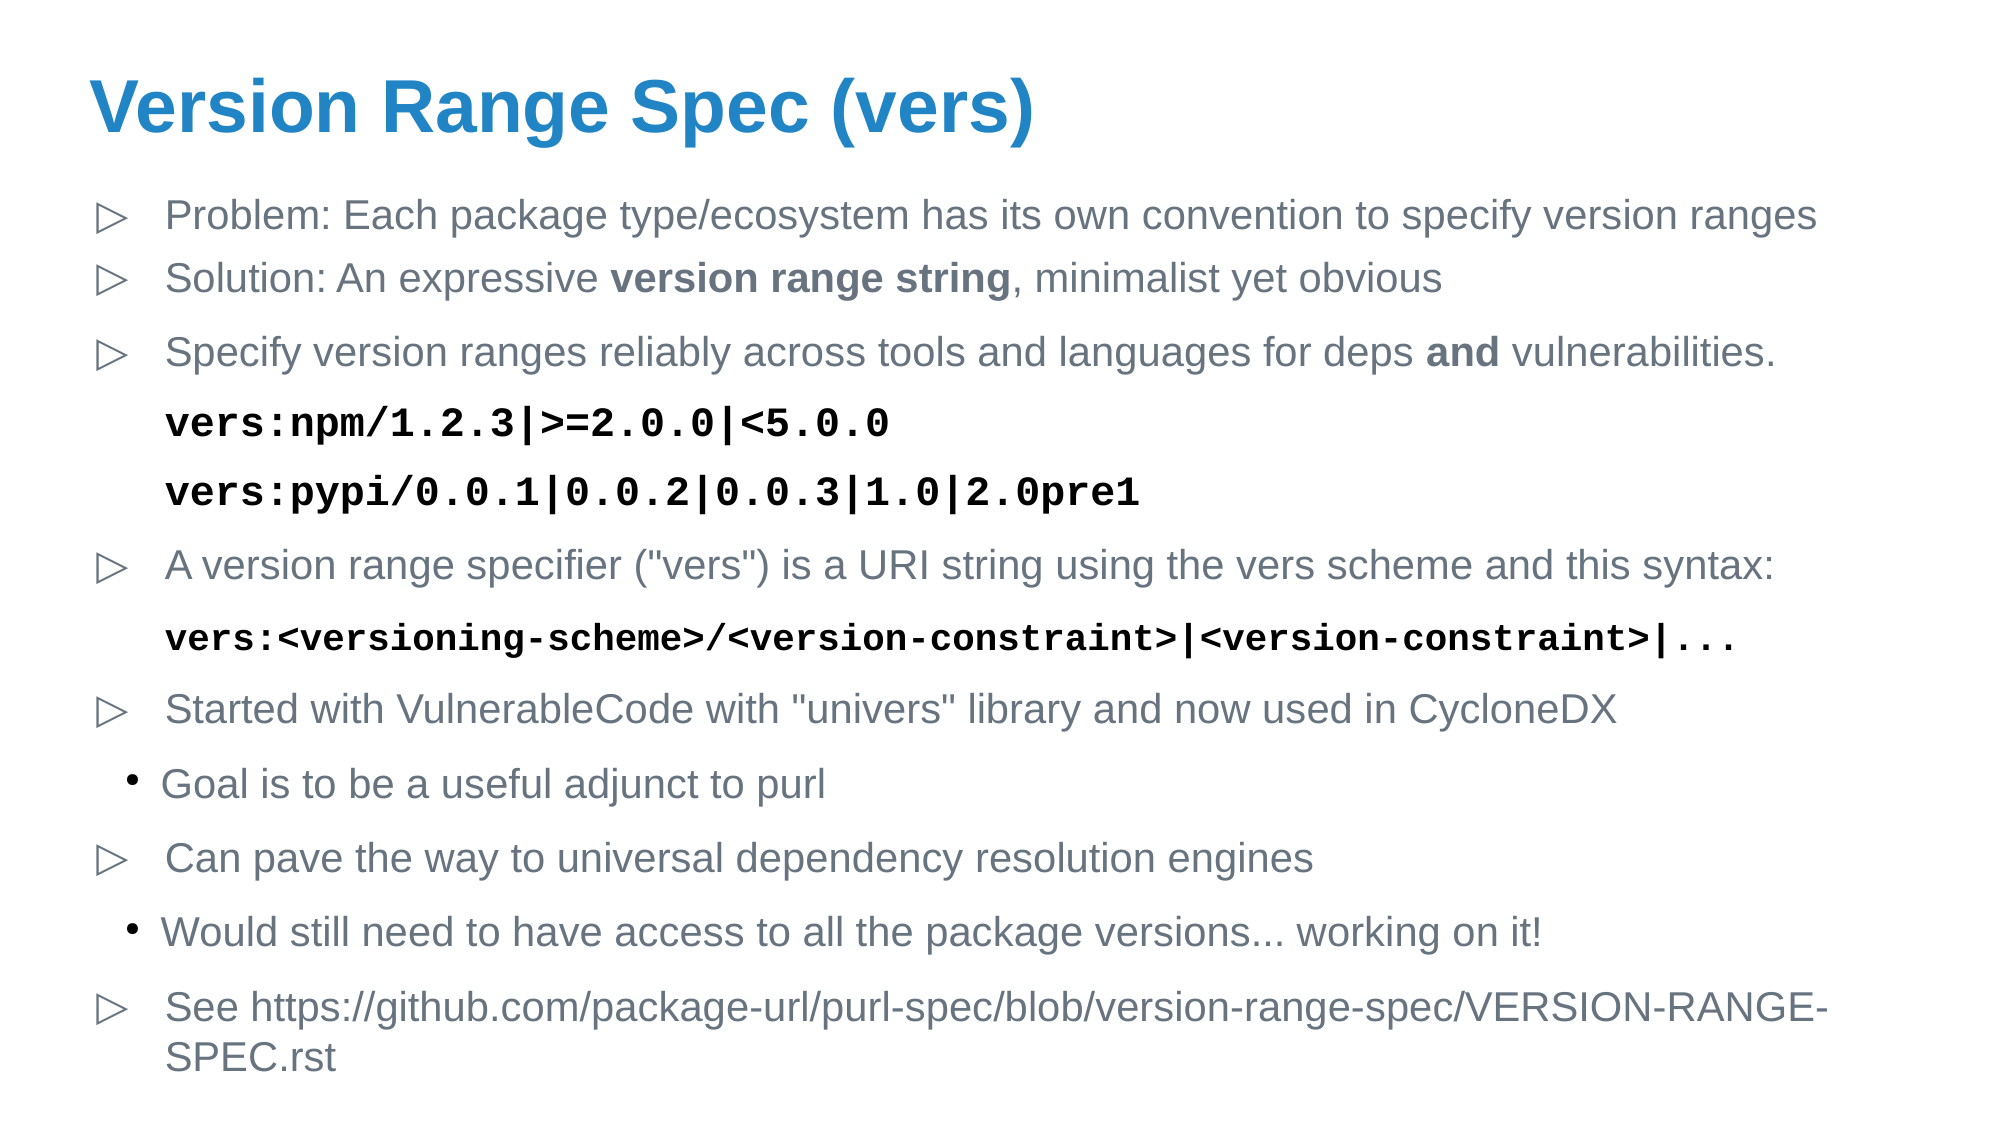

Version Range Spec (vers)
Problem: Each package type/ecosystem has its own convention to specify version ranges
Solution: An expressive version range string, minimalist yet obvious
Specify version ranges reliably across tools and languages for deps and vulnerabilities.
	vers:npm/1.2.3|>=2.0.0|<5.0.0
	vers:pypi/0.0.1|0.0.2|0.0.3|1.0|2.0pre1
A version range specifier ("vers") is a URI string using the vers scheme and this syntax:
vers:<versioning-scheme>/<version-constraint>|<version-constraint>|...
Started with VulnerableCode with "univers" library and now used in CycloneDX
Goal is to be a useful adjunct to purl
Can pave the way to universal dependency resolution engines
Would still need to have access to all the package versions... working on it!
See https://github.com/package-url/purl-spec/blob/version-range-spec/VERSION-RANGE-SPEC.rst